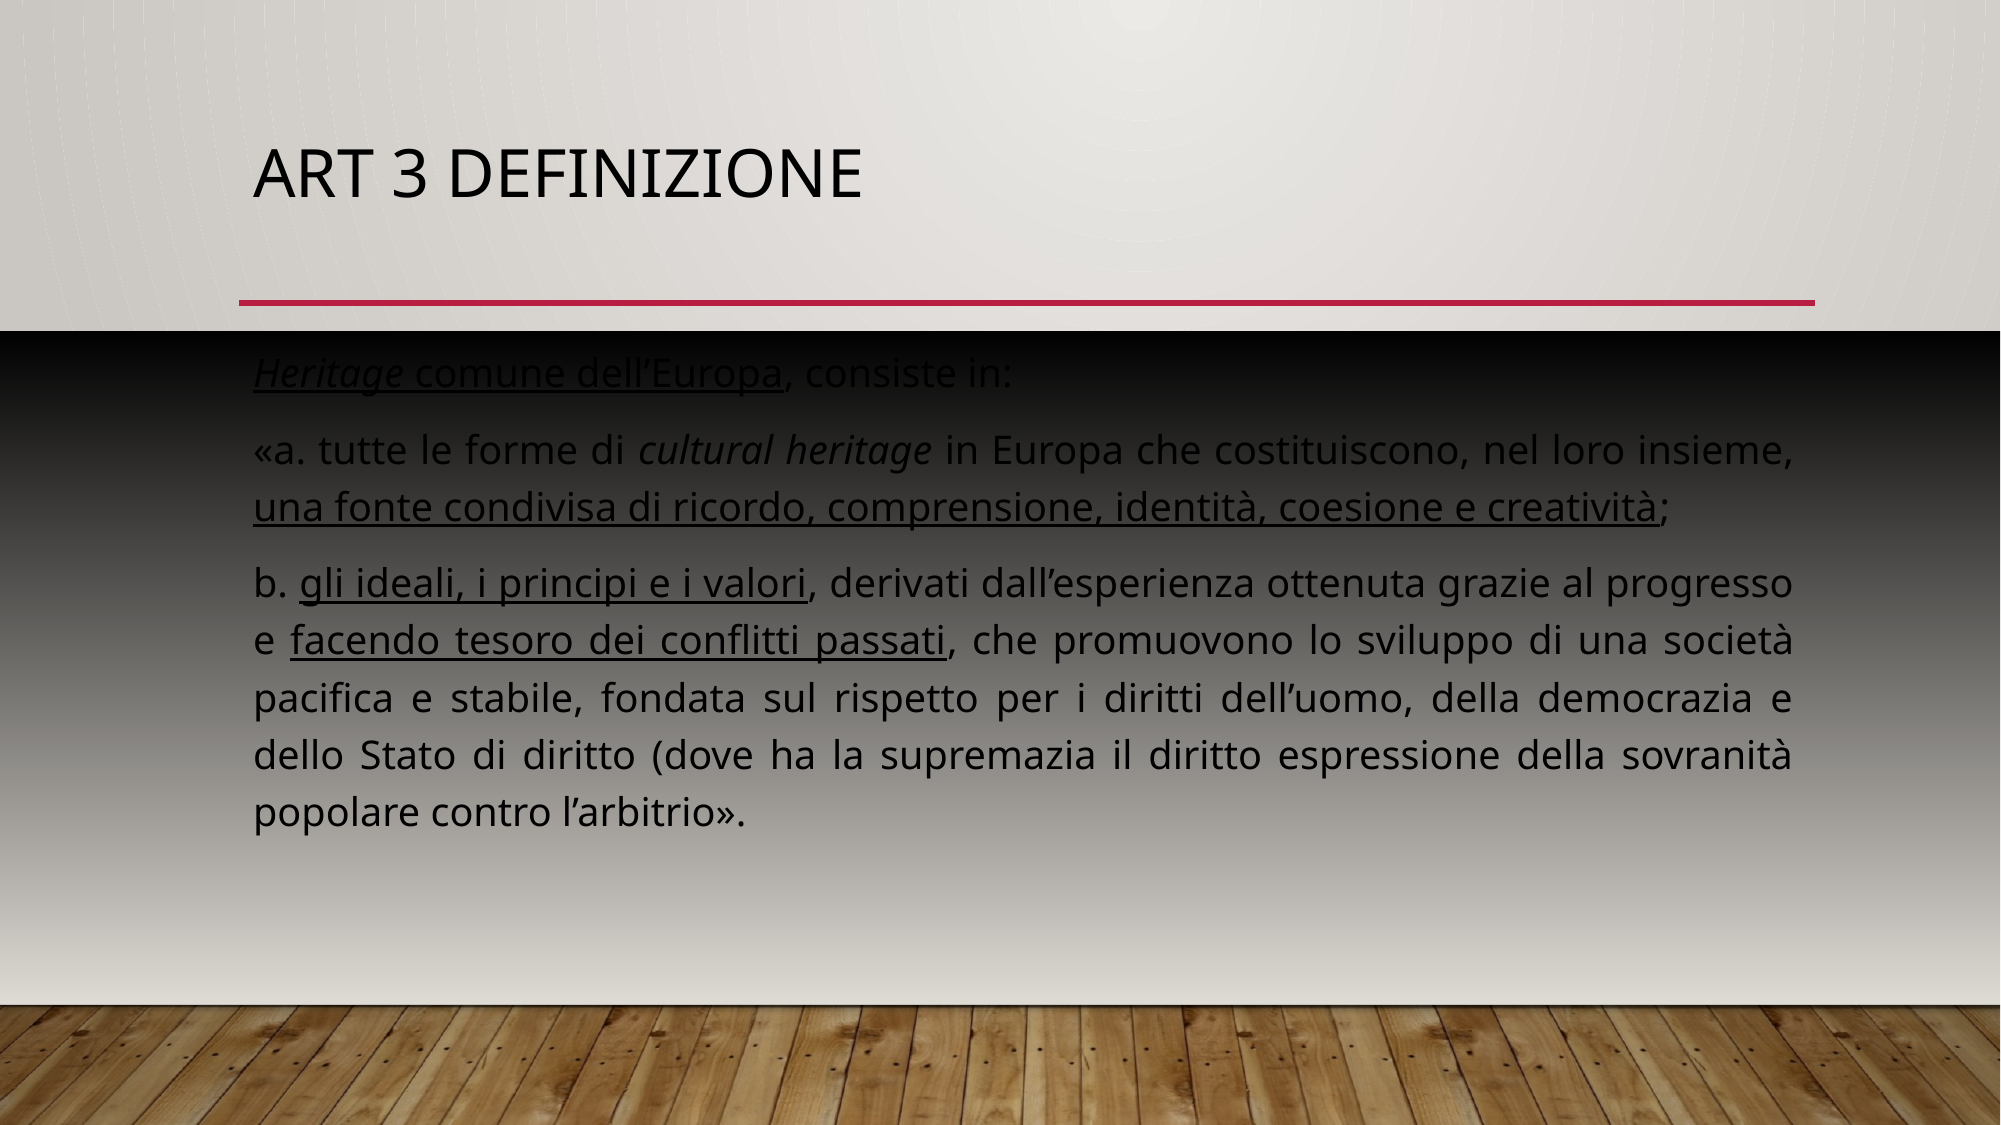

# Art 3 definizione
Heritage comune dell’Europa, consiste in:
«a. tutte le forme di cultural heritage in Europa che costituiscono, nel loro insieme, una fonte condivisa di ricordo, comprensione, identità, coesione e creatività;
b. gli ideali, i principi e i valori, derivati dall’esperienza ottenuta grazie al progresso e facendo tesoro dei conflitti passati, che promuovono lo sviluppo di una società pacifica e stabile, fondata sul rispetto per i diritti dell’uomo, della democrazia e dello Stato di diritto (dove ha la supremazia il diritto espressione della sovranità popolare contro l’arbitrio».